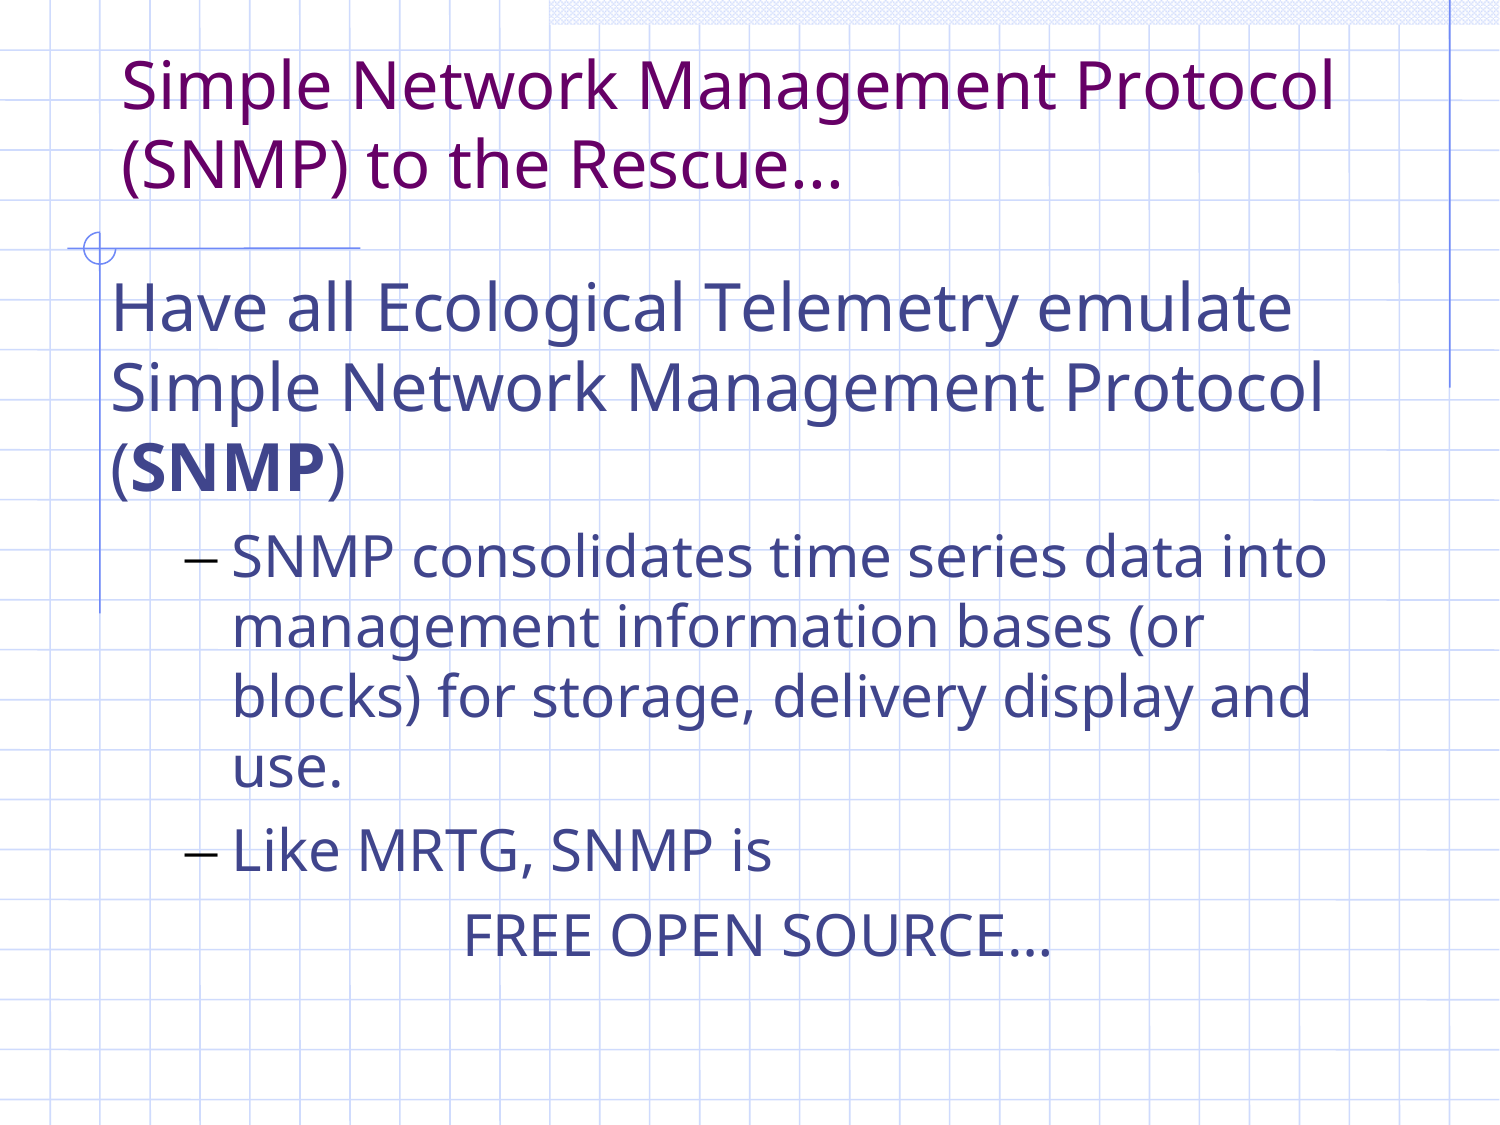

# Simple Network Management Protocol (SNMP) to the Rescue...
Have all Ecological Telemetry emulate Simple Network Management Protocol (SNMP)
SNMP consolidates time series data into management information bases (or blocks) for storage, delivery display and use.
Like MRTG, SNMP is
FREE OPEN SOURCE…